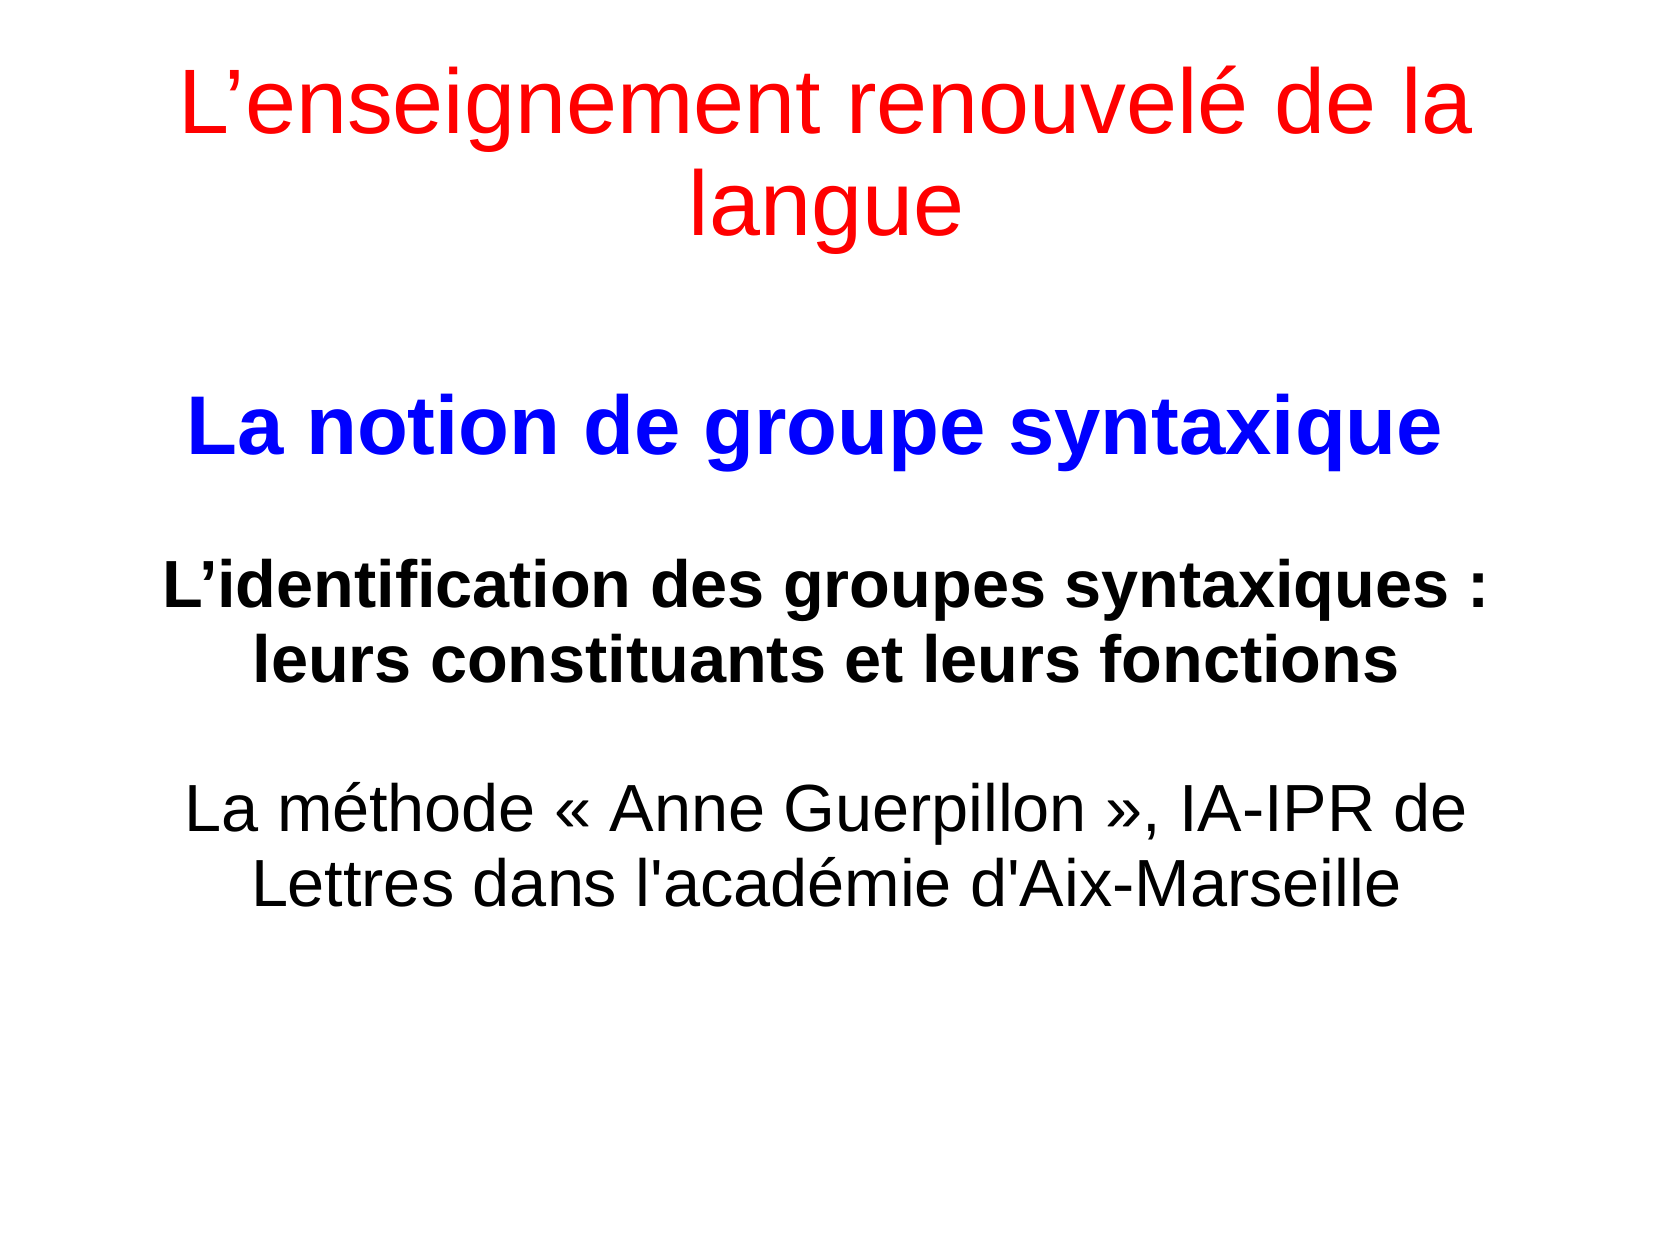

# L’enseignement renouvelé de la langue
La notion de groupe syntaxique
L’identification des groupes syntaxiques : leurs constituants et leurs fonctions
La méthode « Anne Guerpillon », IA-IPR de Lettres dans l'académie d'Aix-Marseille